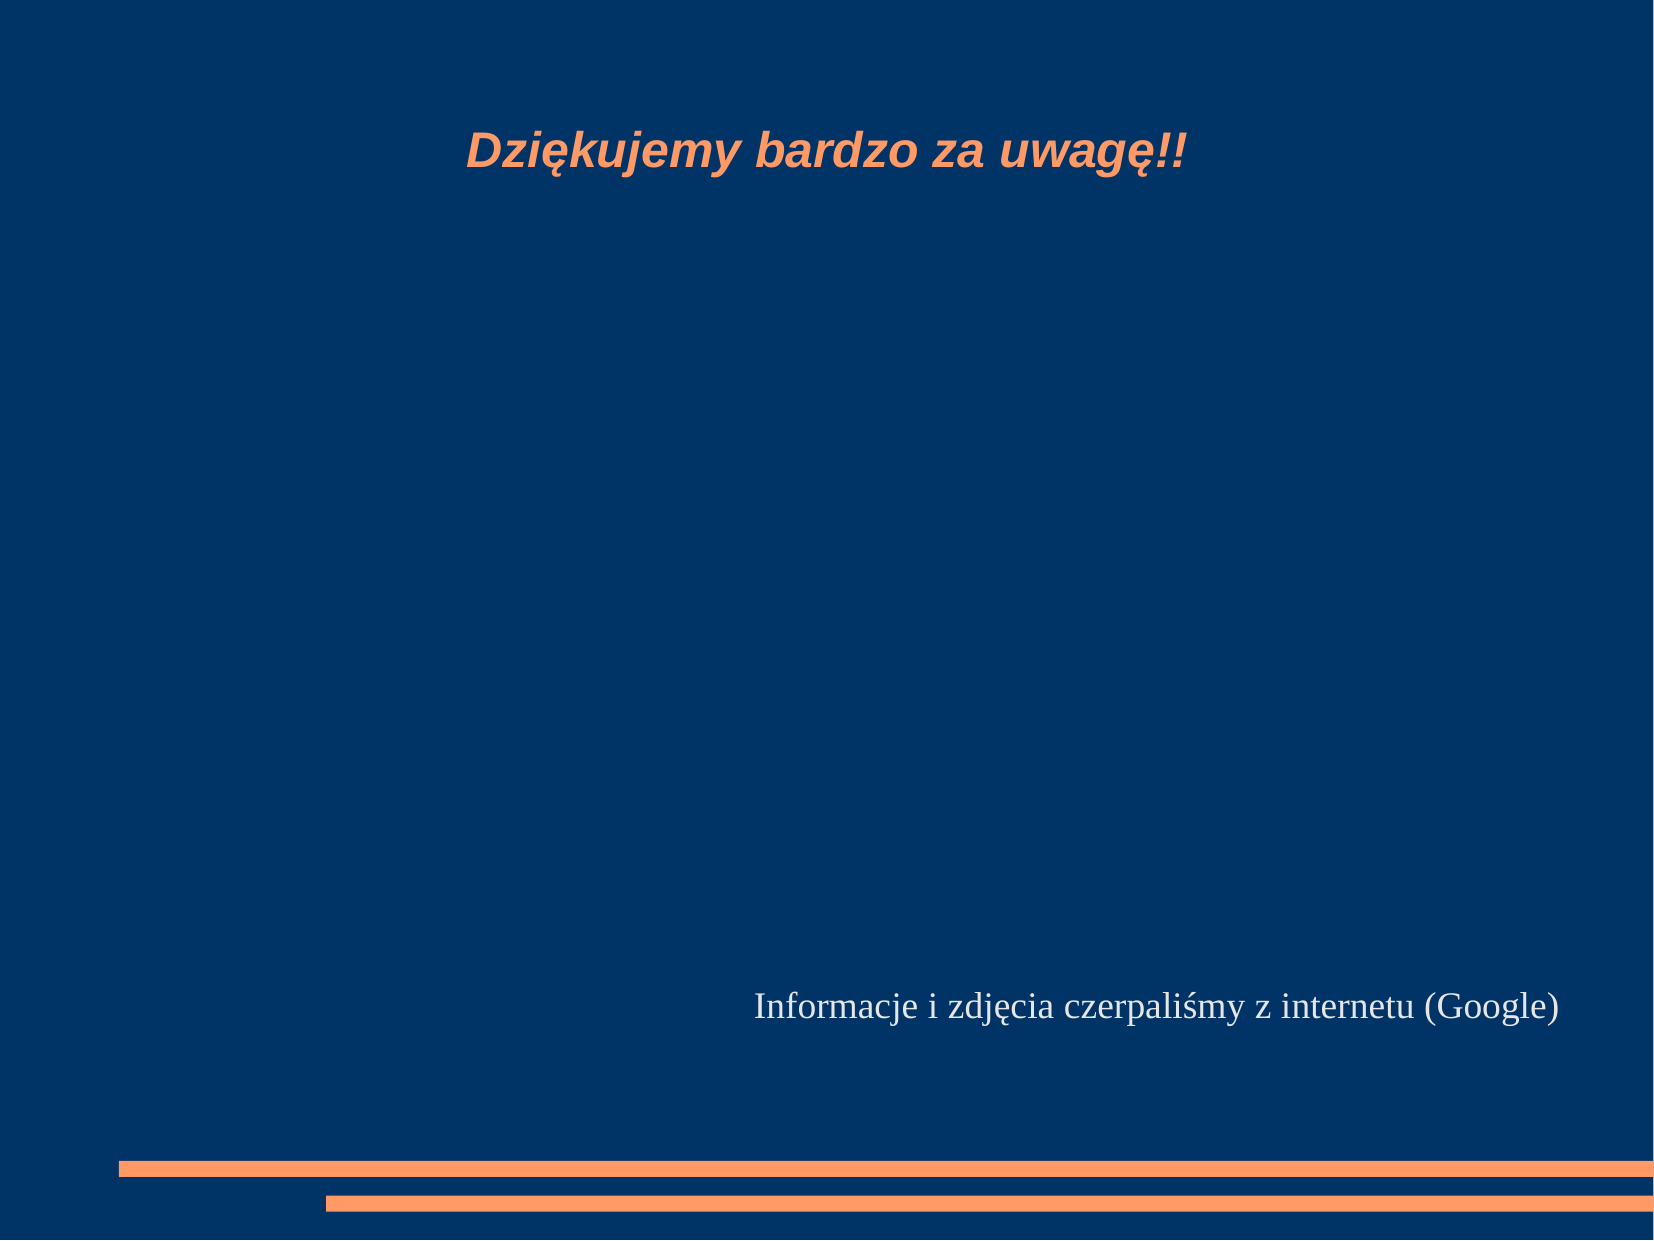

# Dziękujemy bardzo za uwagę!!
Informacje i zdjęcia czerpaliśmy z internetu (Google)